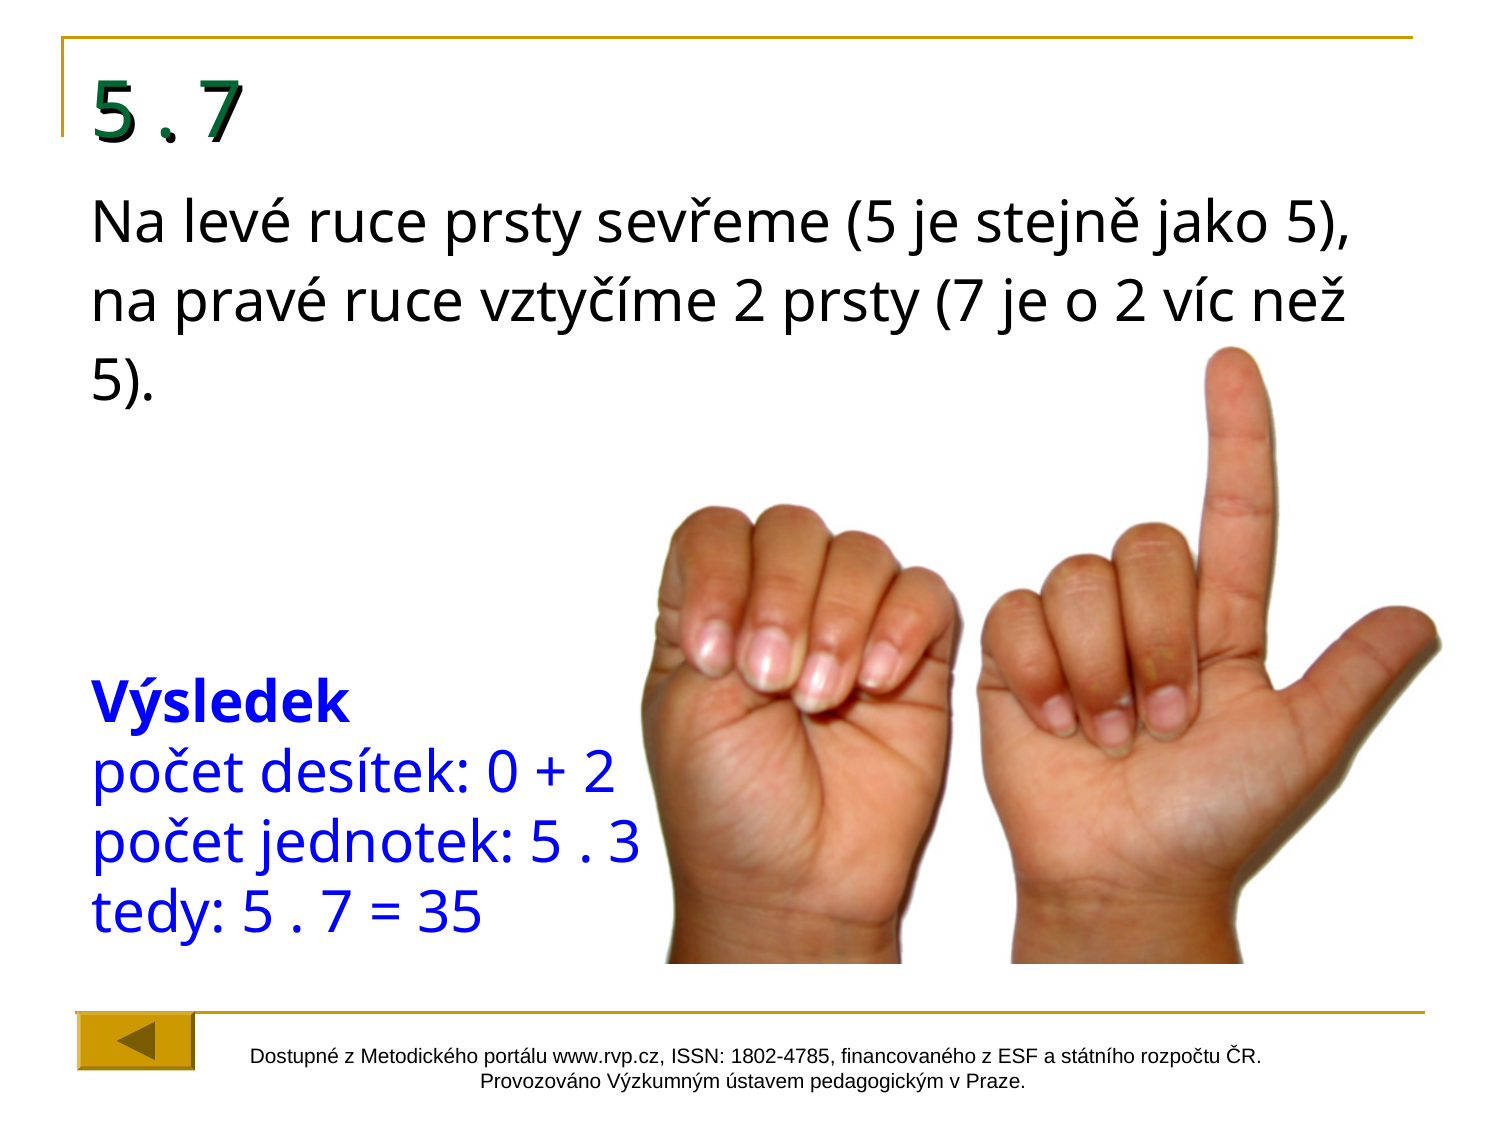

# 5 . 7
Na levé ruce prsty sevřeme (5 je stejně jako 5), na pravé ruce vztyčíme 2 prsty (7 je o 2 víc než 5).
Výsledek
počet desítek: 0 + 2
počet jednotek: 5 . 3
tedy: 5 . 7 = 35